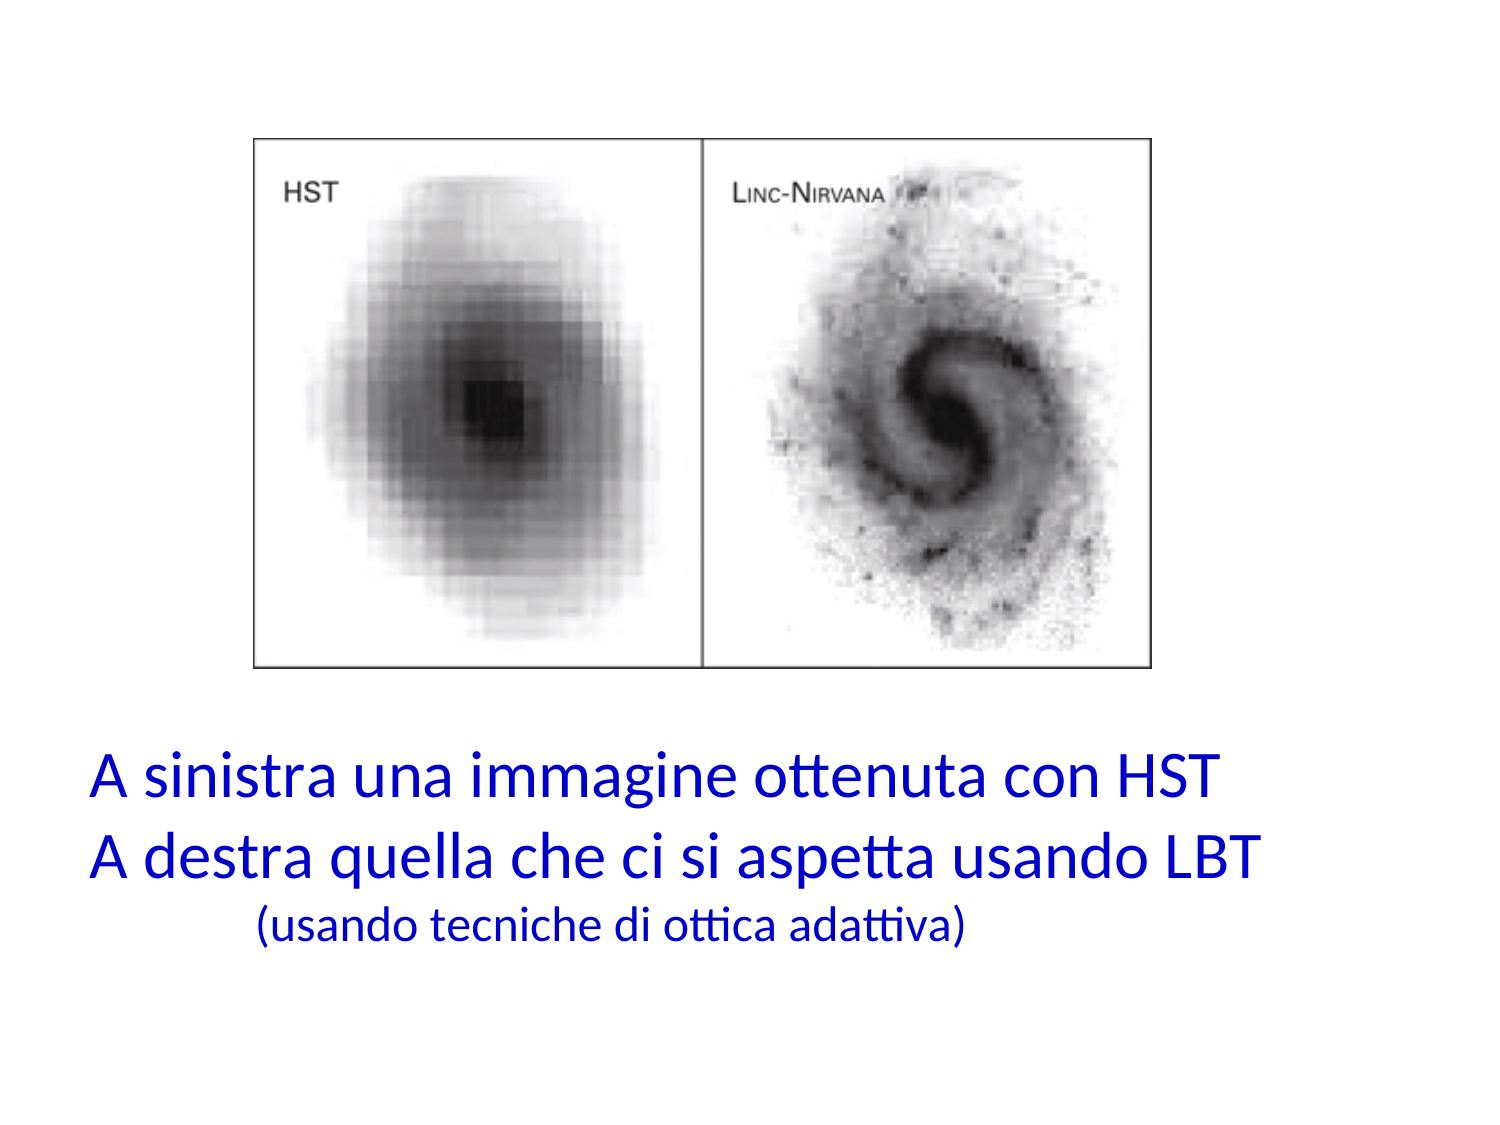

# A sinistra una immagine ottenuta con HST
A destra quella che ci si aspetta usando LBT
 (usando tecniche di ottica adattiva)